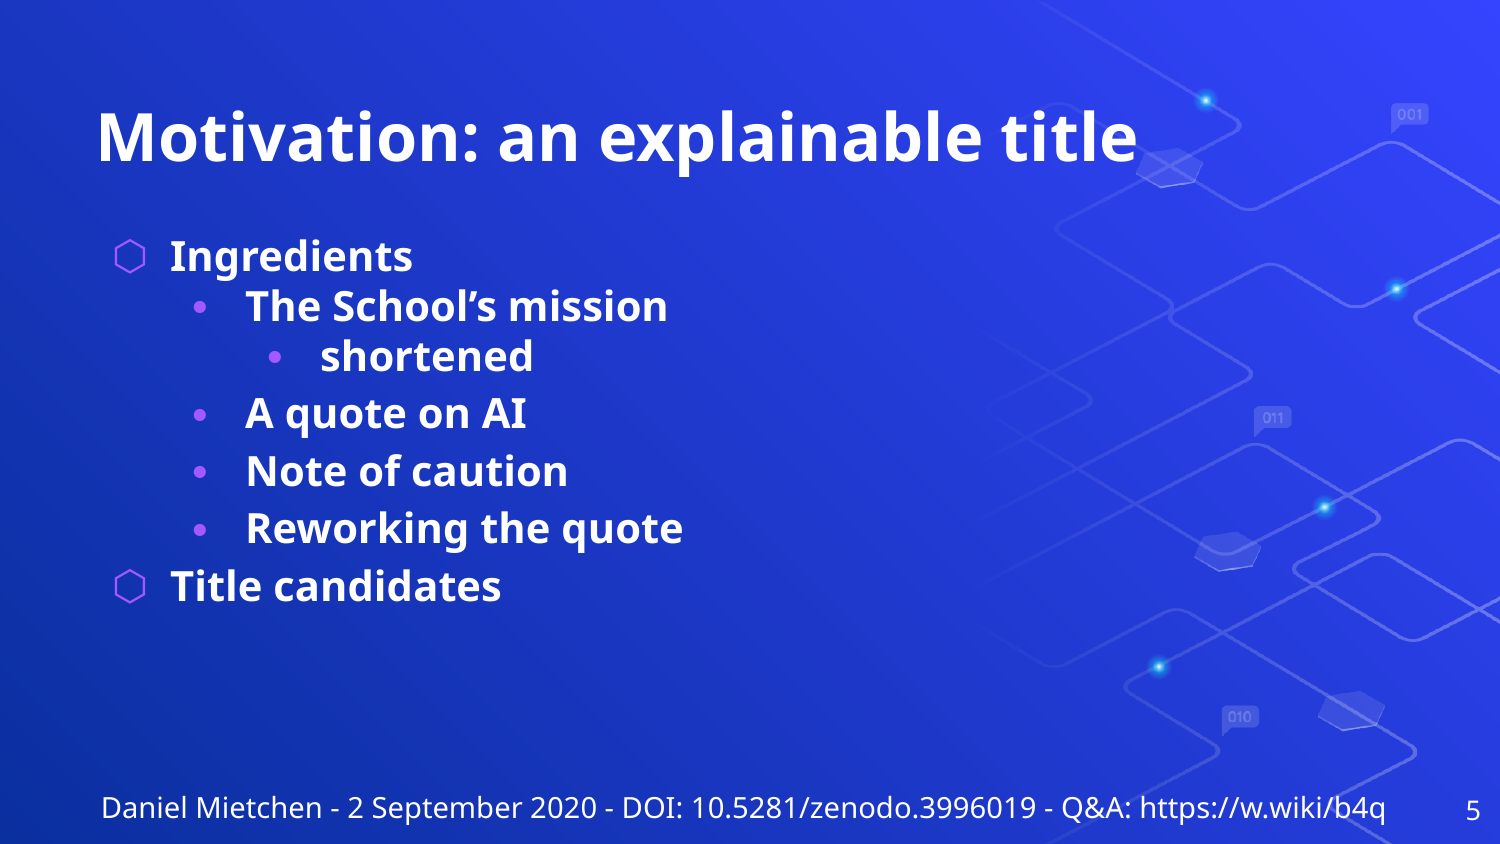

Motivation: an explainable title
# Ingredients
The School’s mission
shortened
A quote on AI
Note of caution
Reworking the quote
Title candidates
Daniel Mietchen - 2 September 2020 - DOI: 10.5281/zenodo.3996019 - Q&A: https://w.wiki/b4q